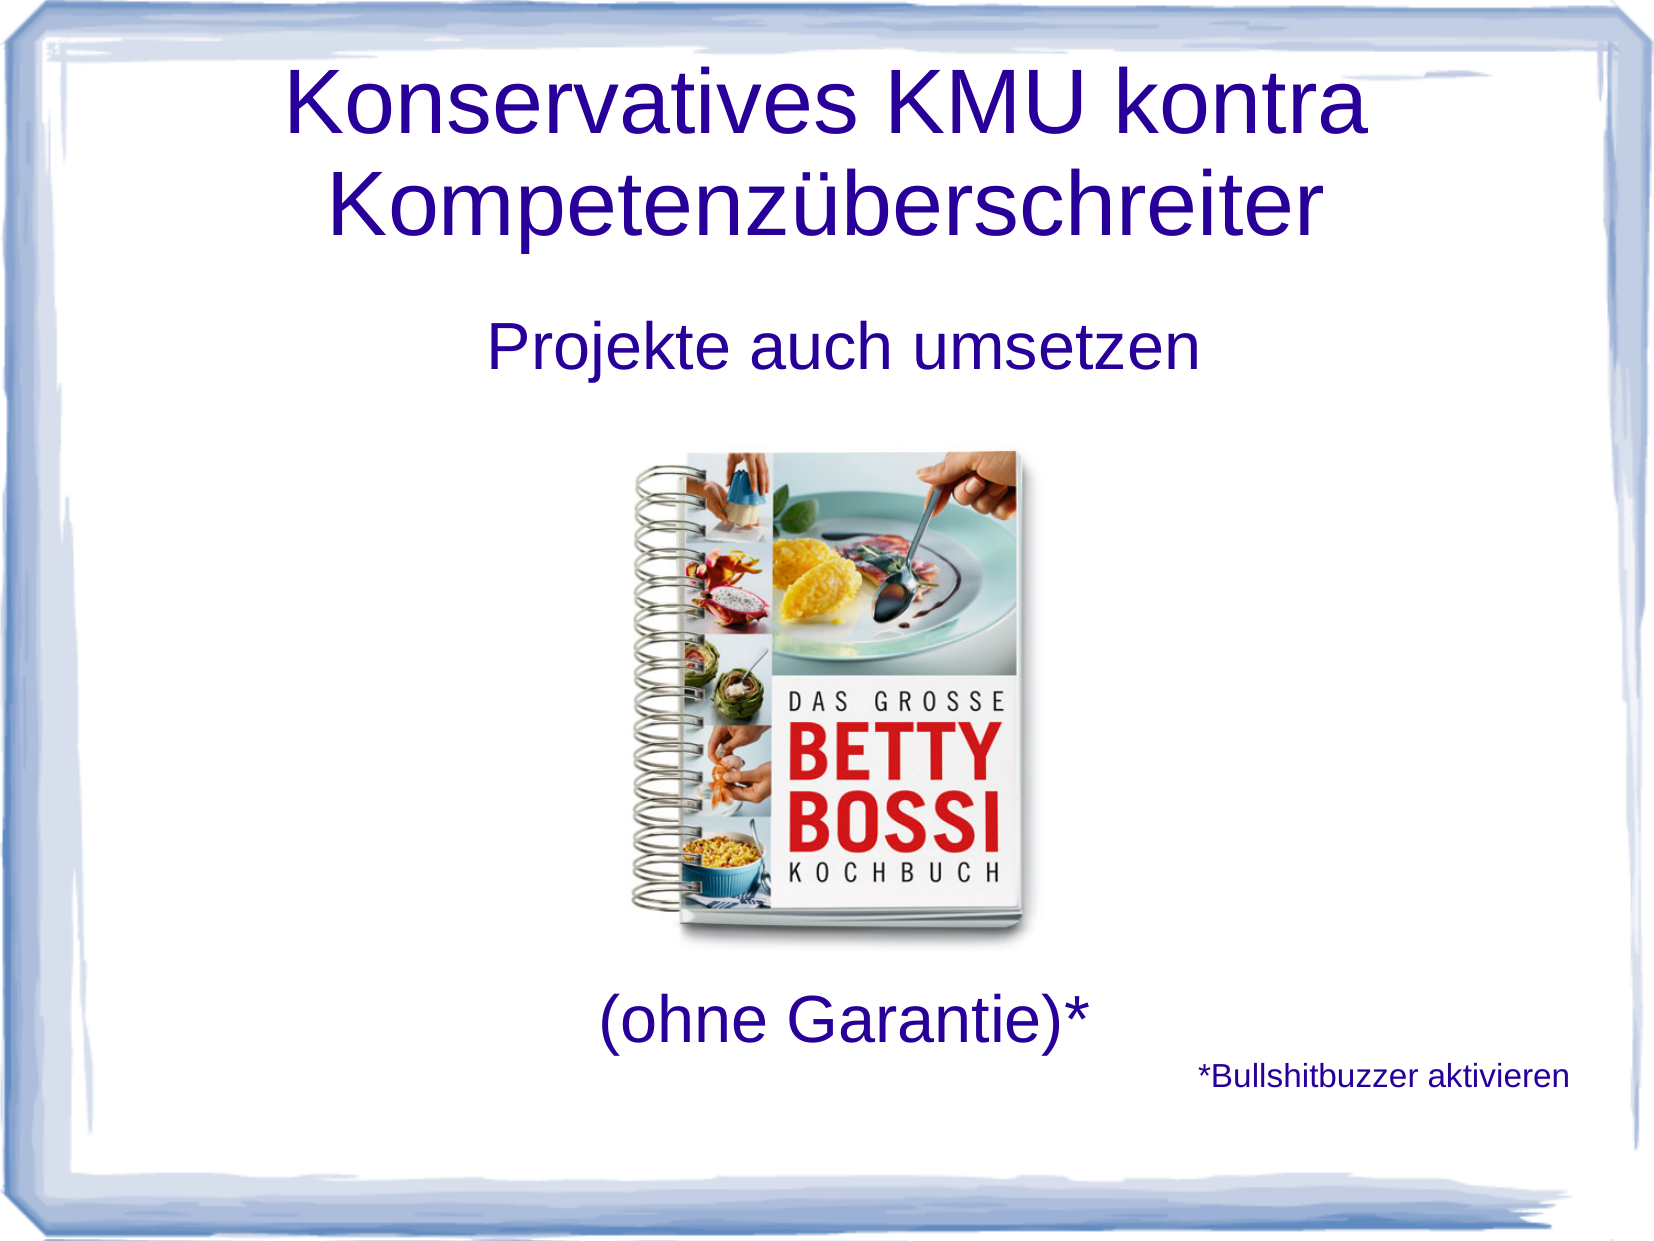

# Konservatives KMU kontra Kompetenzüberschreiter
Projekte auch umsetzen
(ohne Garantie)*
*Bullshitbuzzer aktivieren